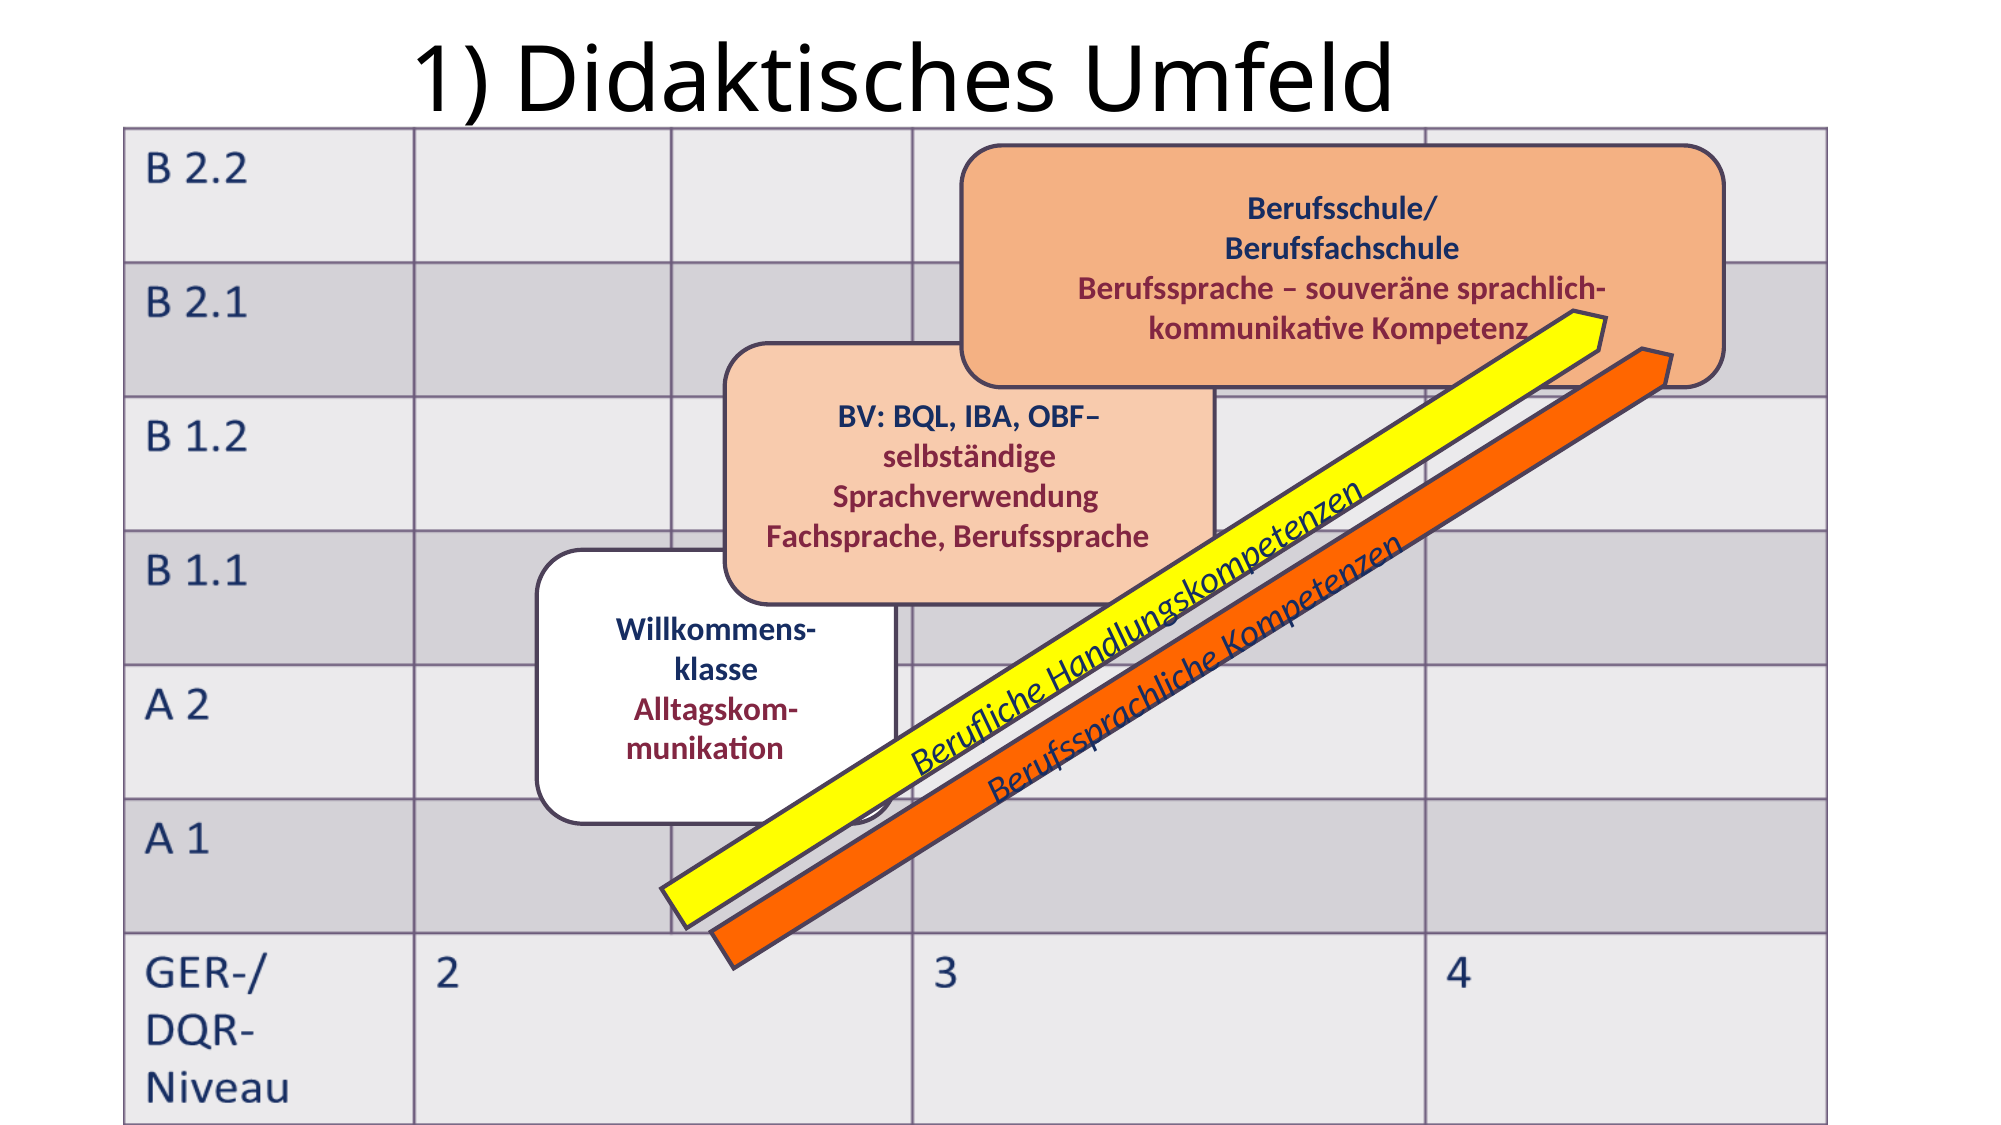

# 1) Didaktisches Umfeld
Berufsschule/
Berufsfachschule
Berufssprache – souveräne sprachlich-kommunikative Kompetenz
BV: BQL, IBA, OBF– selbständige Sprachverwendung
Fachsprache, Berufssprache
Willkommens-
klasse
Alltagskom-munikation
Berufliche Handlungskompetenzen
Berufssprachliche Kompetenzen